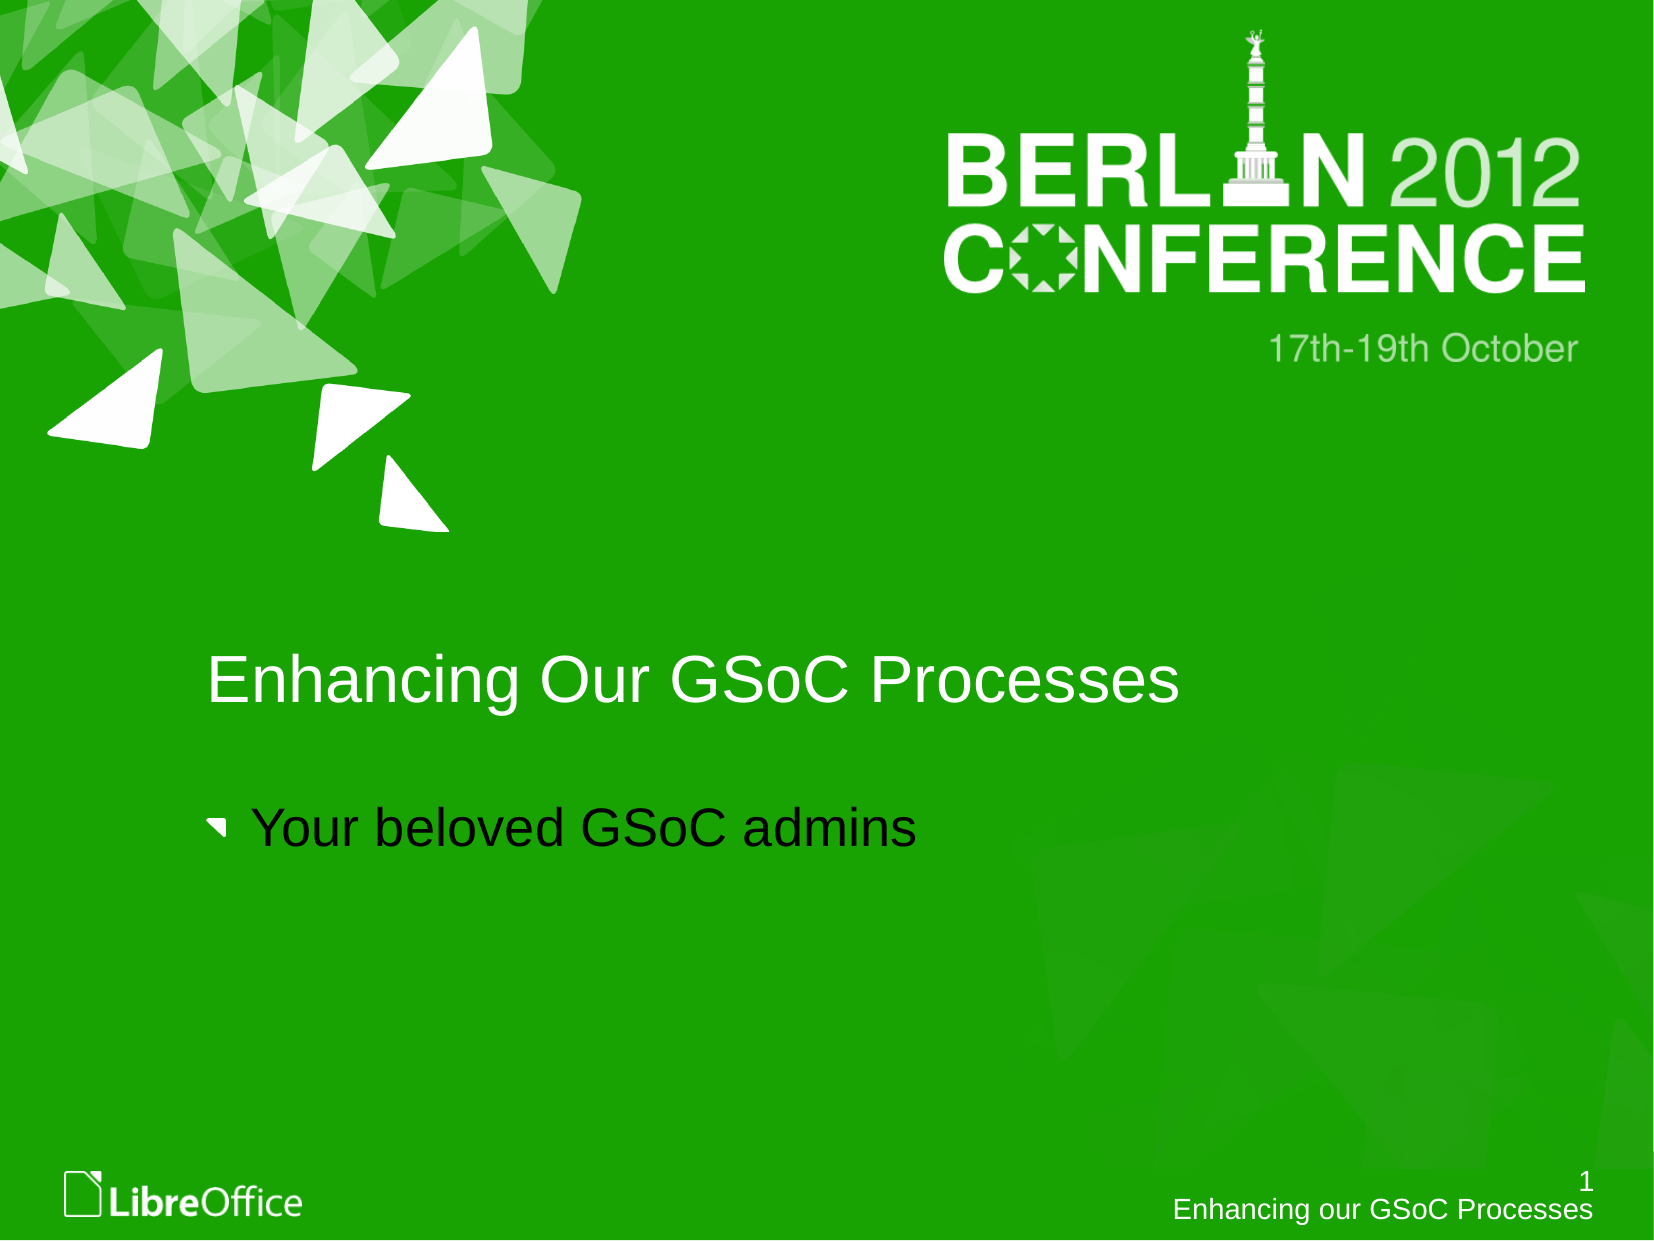

# Enhancing Our GSoC Processes
Your beloved GSoC admins
1
Enhancing our GSoC Processes